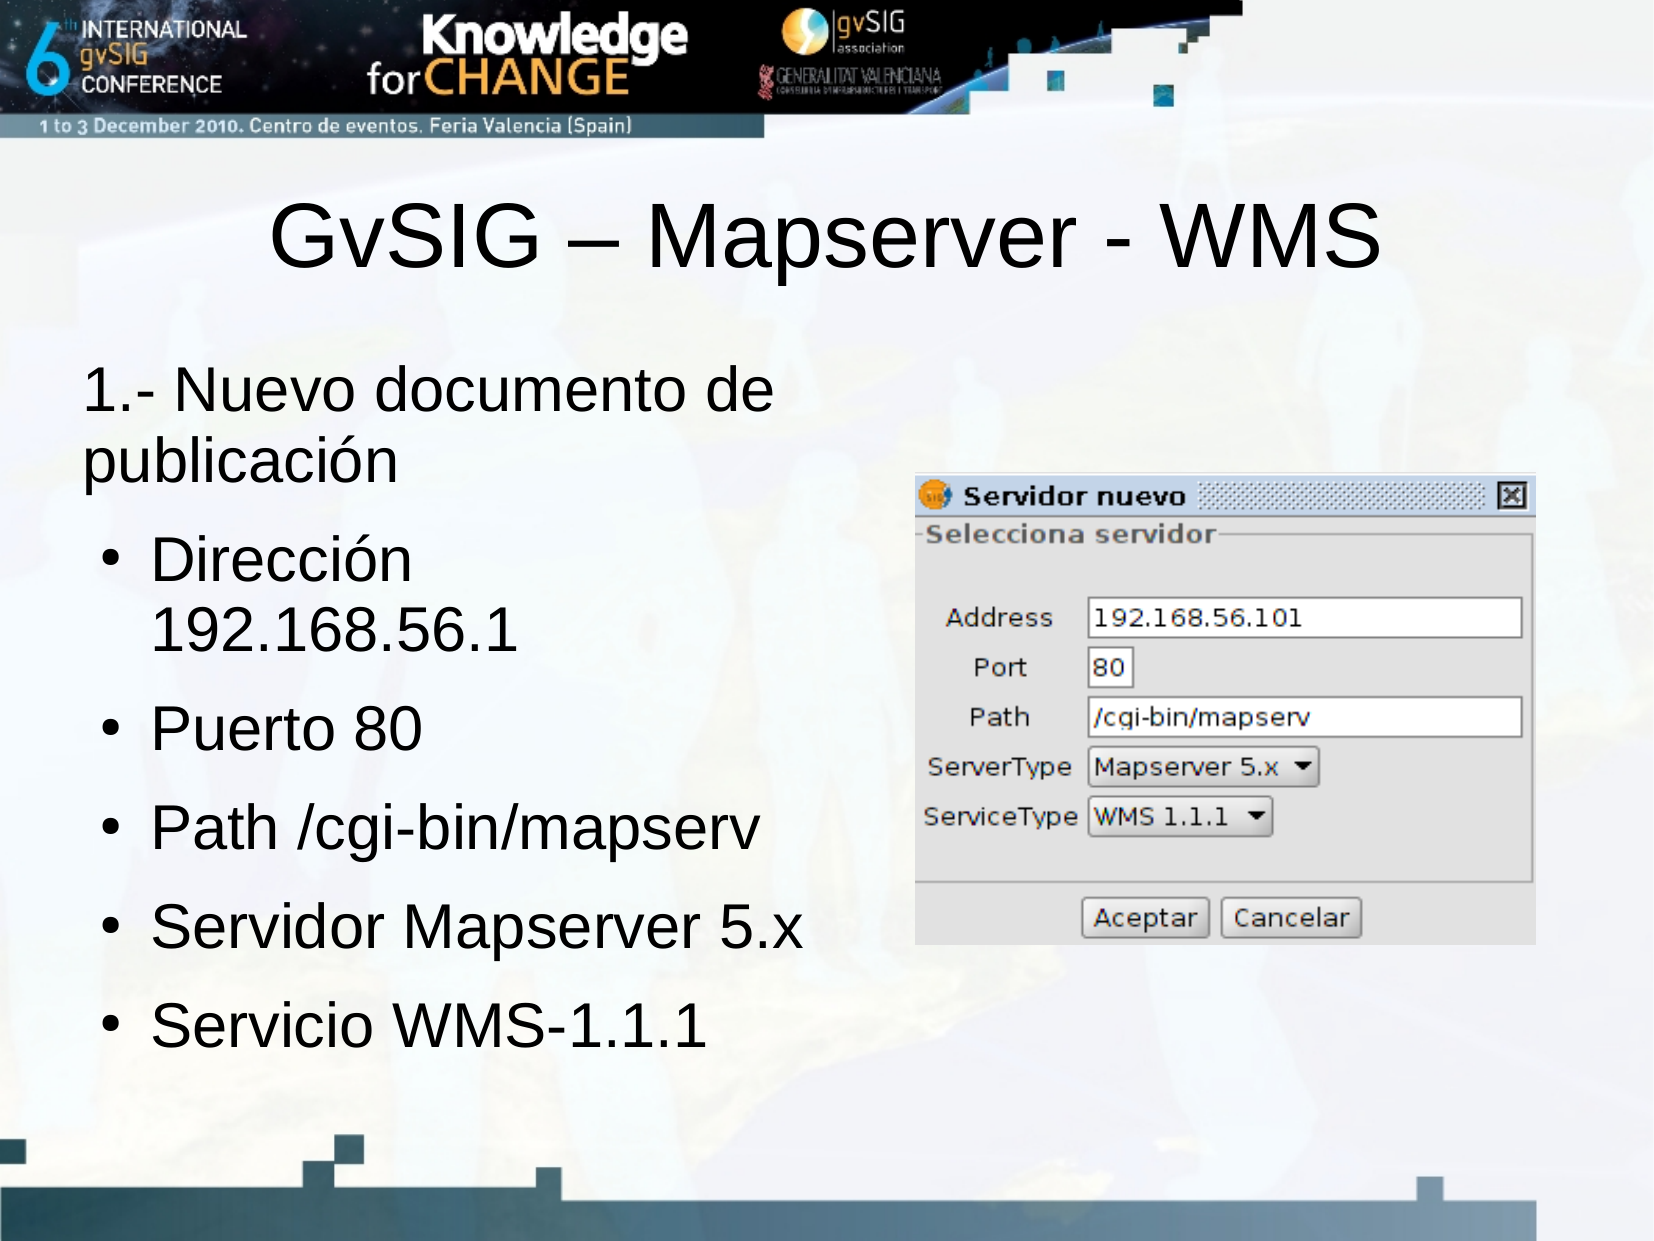

# GvSIG – Mapserver - WMS
1.- Nuevo documento de publicación
Dirección 192.168.56.1
Puerto 80
Path /cgi-bin/mapserv
Servidor Mapserver 5.x
Servicio WMS-1.1.1